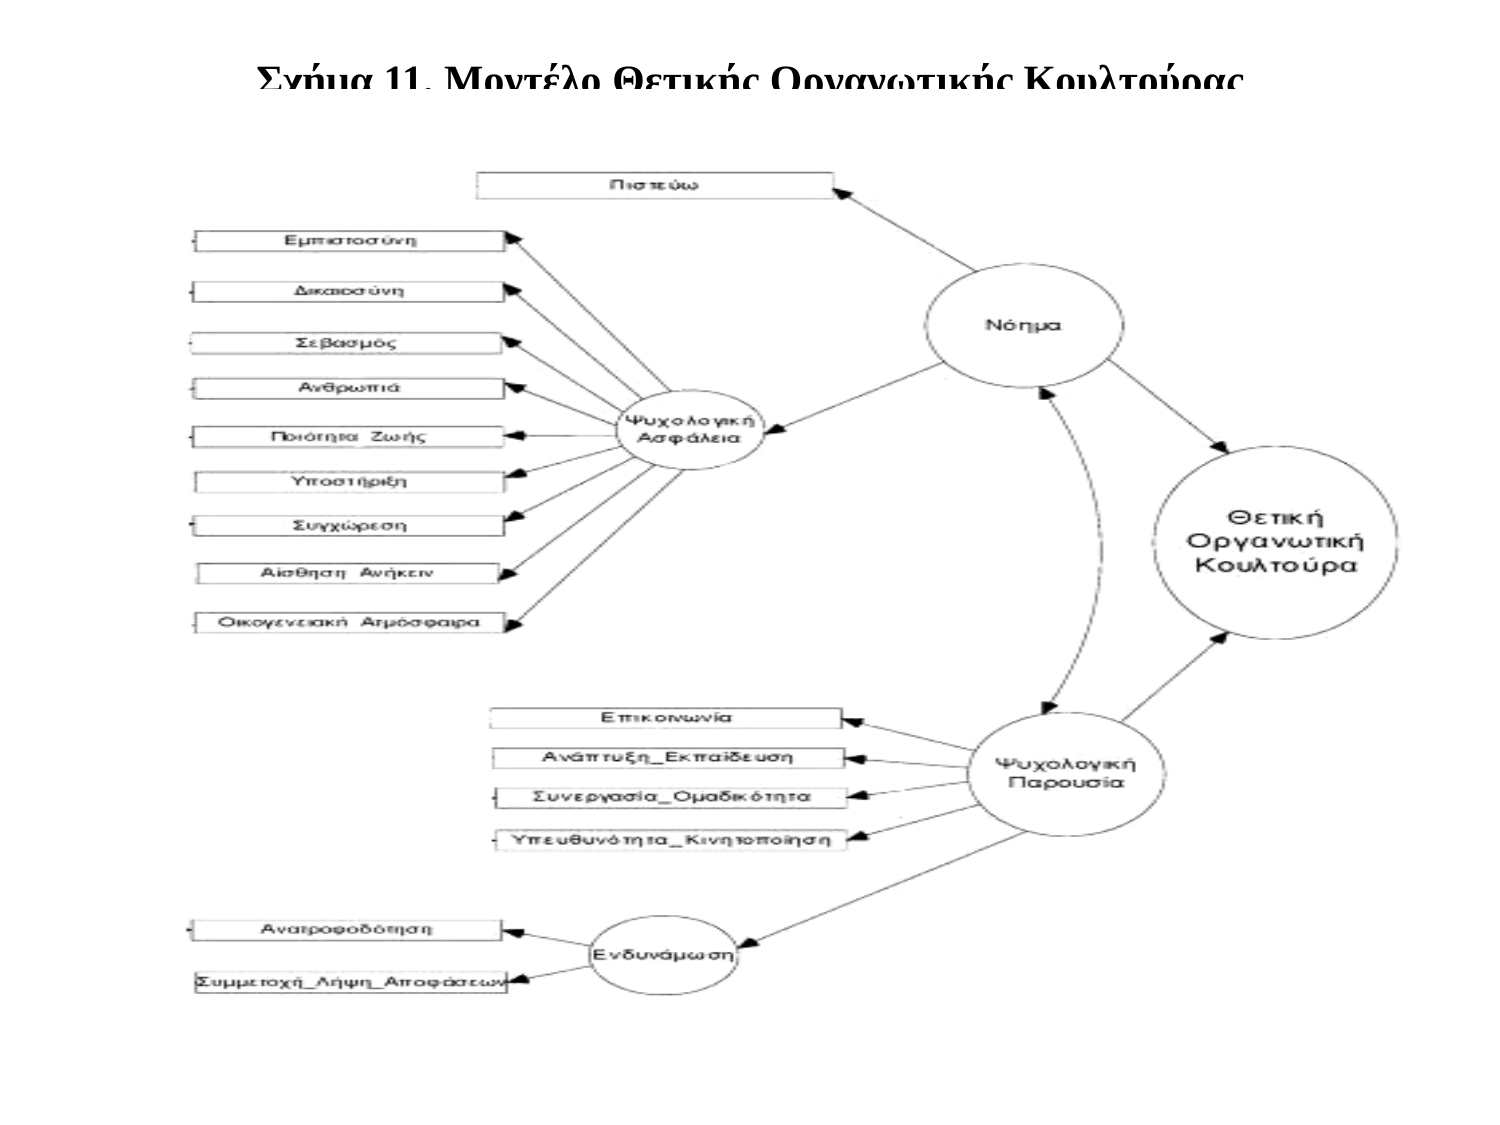

# Σχήμα 11. Μοντέλο Θετικής Οργανωτικής Κουλτούρας (Δημητριάδου, 2009, σ. 200)